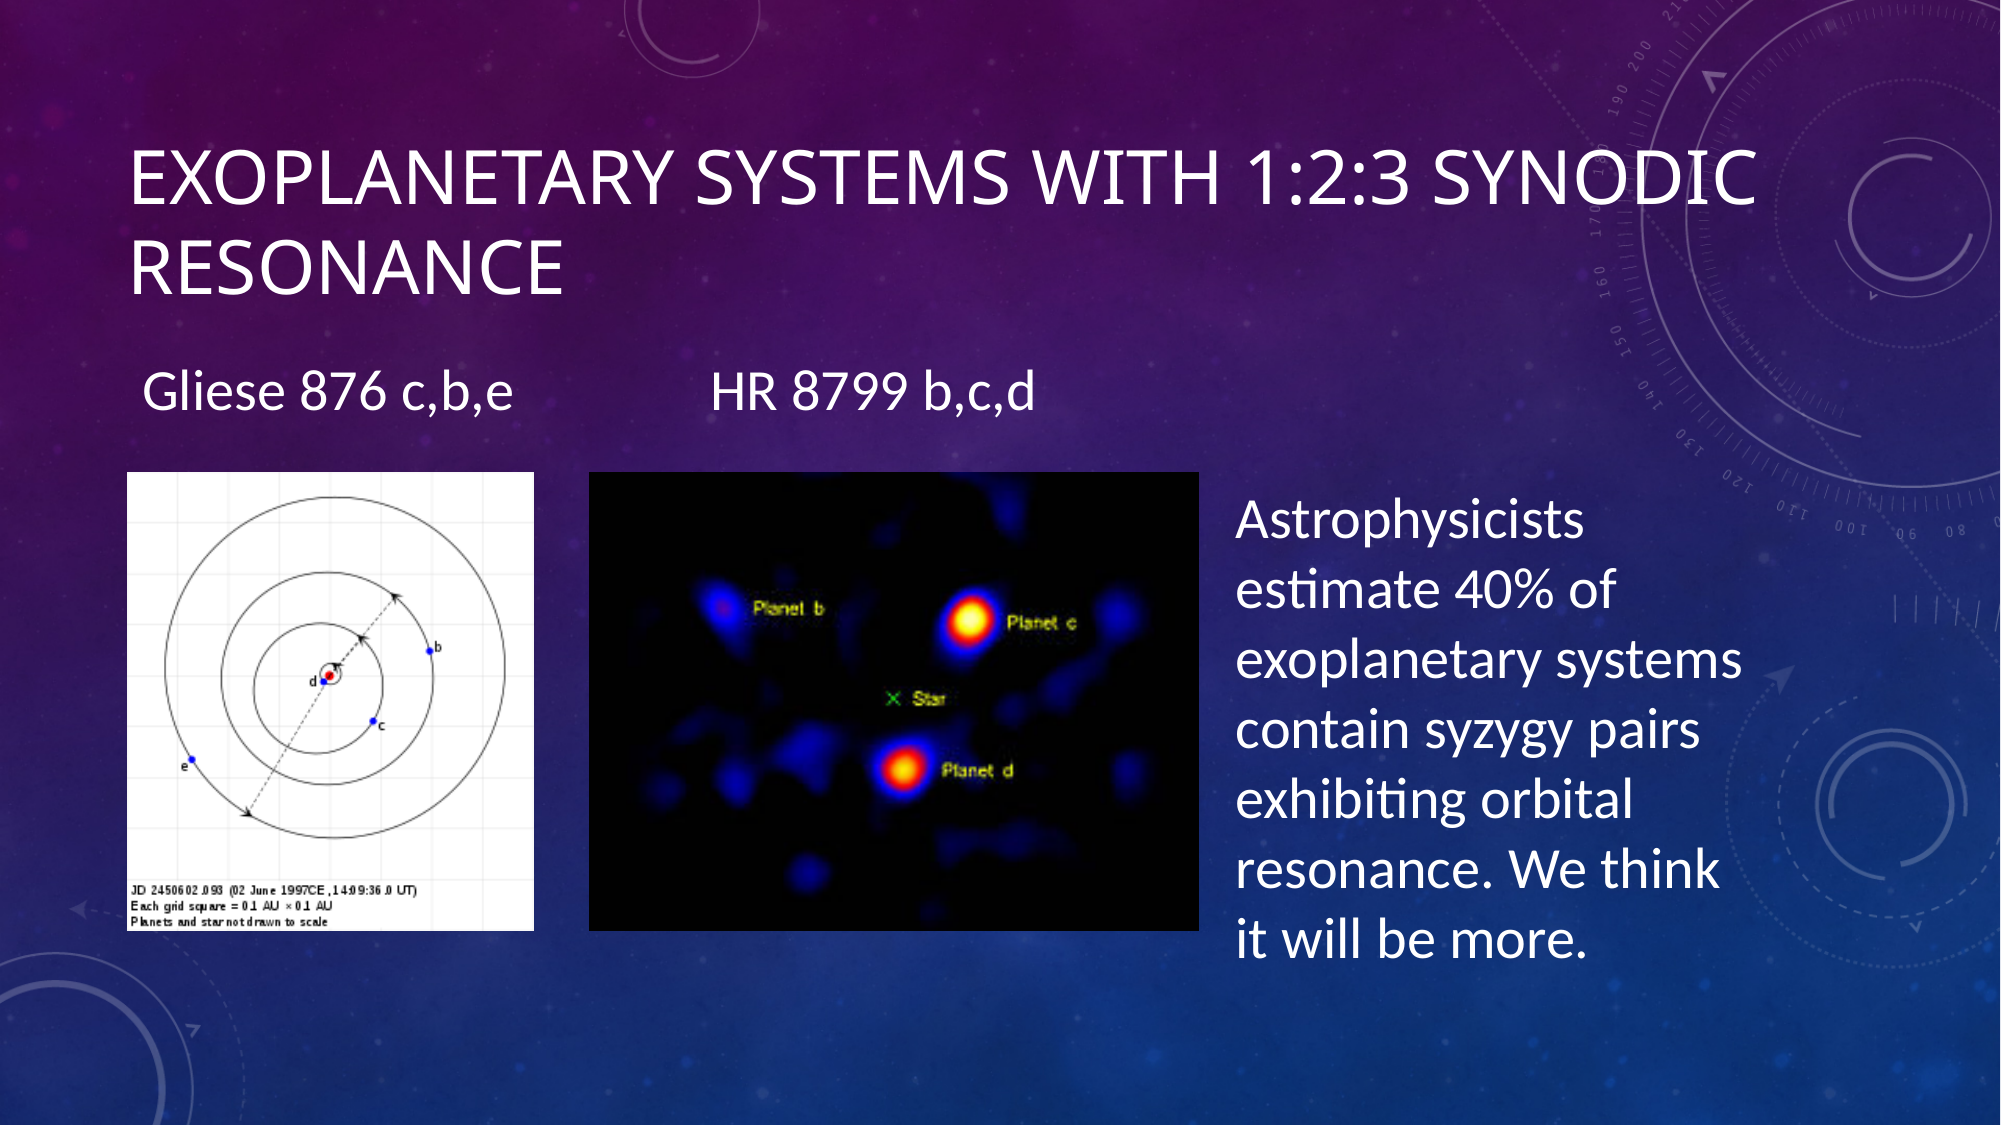

# Exoplanetary systems with 1:2:3 synodic resonance
Gliese 876 c,b,e
HR 8799 b,c,d
Astrophysicists estimate 40% of exoplanetary systems contain syzygy pairs exhibiting orbital resonance. We think it will be more.